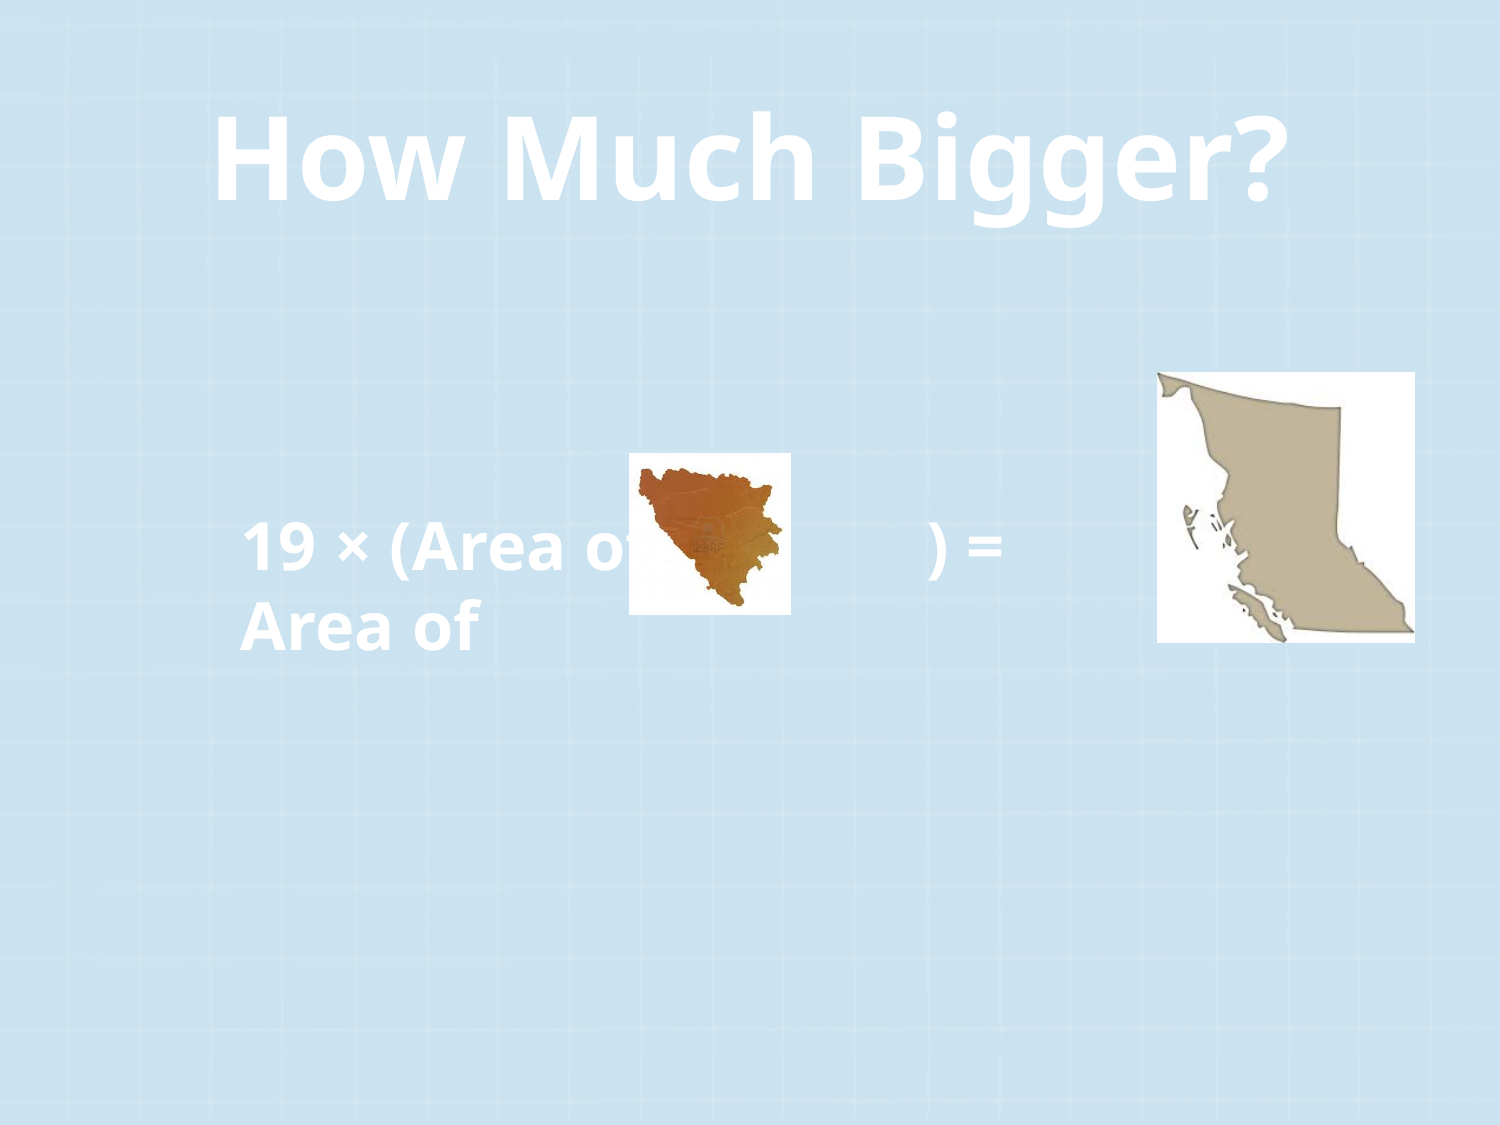

# How Much Bigger?
19 × (Area of ) = Area of